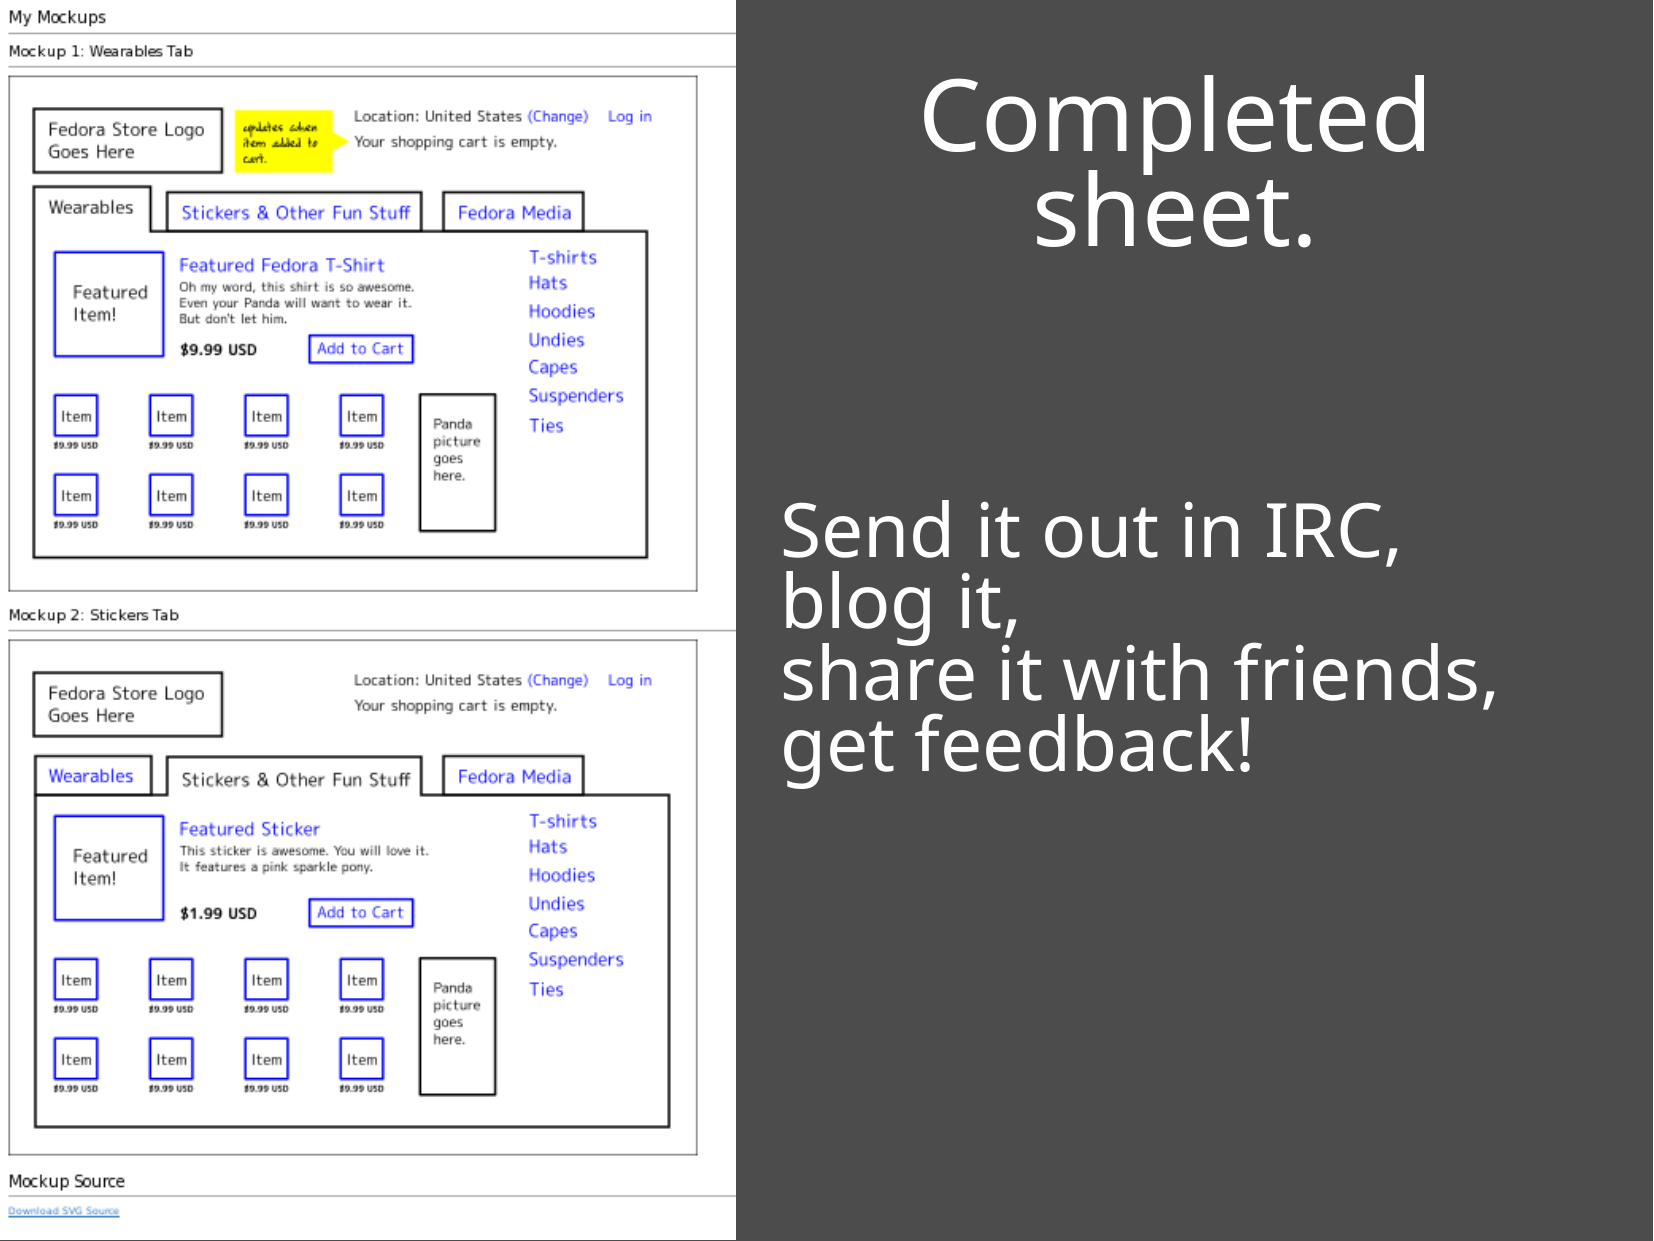

# Completed sheet.
Send it out in IRC,
blog it,
share it with friends,
get feedback!